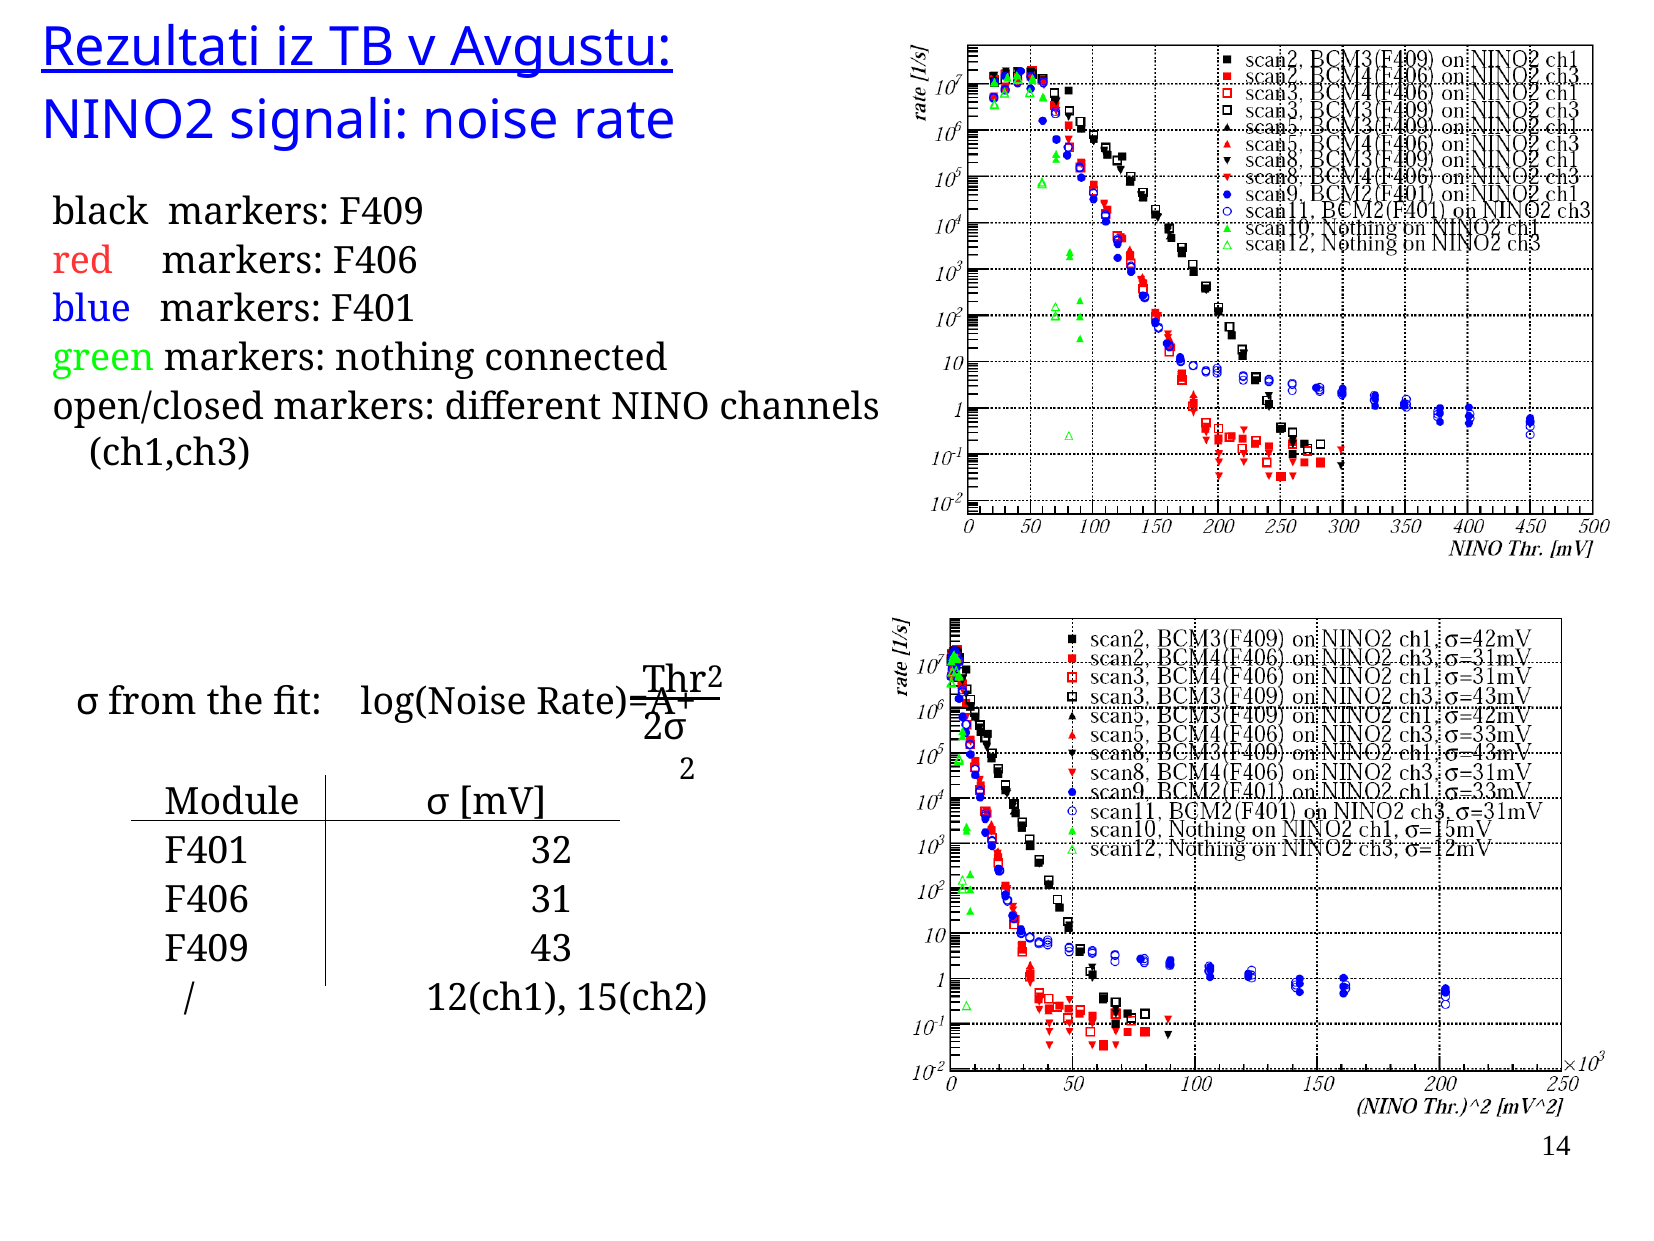

# Rezultati iz TB v Avgustu: NINO2 signali: noise rate
black markers: F409
red markers: F406
blue markers: F401
green markers: nothing connected
open/closed markers: different NINO channels (ch1,ch3)
Thr2
2σ2
σ from the fit: log(Noise Rate)=A+
Module 		σ [mV]
F401				 32
F406				 31
F409				 43
 /			12(ch1), 15(ch2)
14